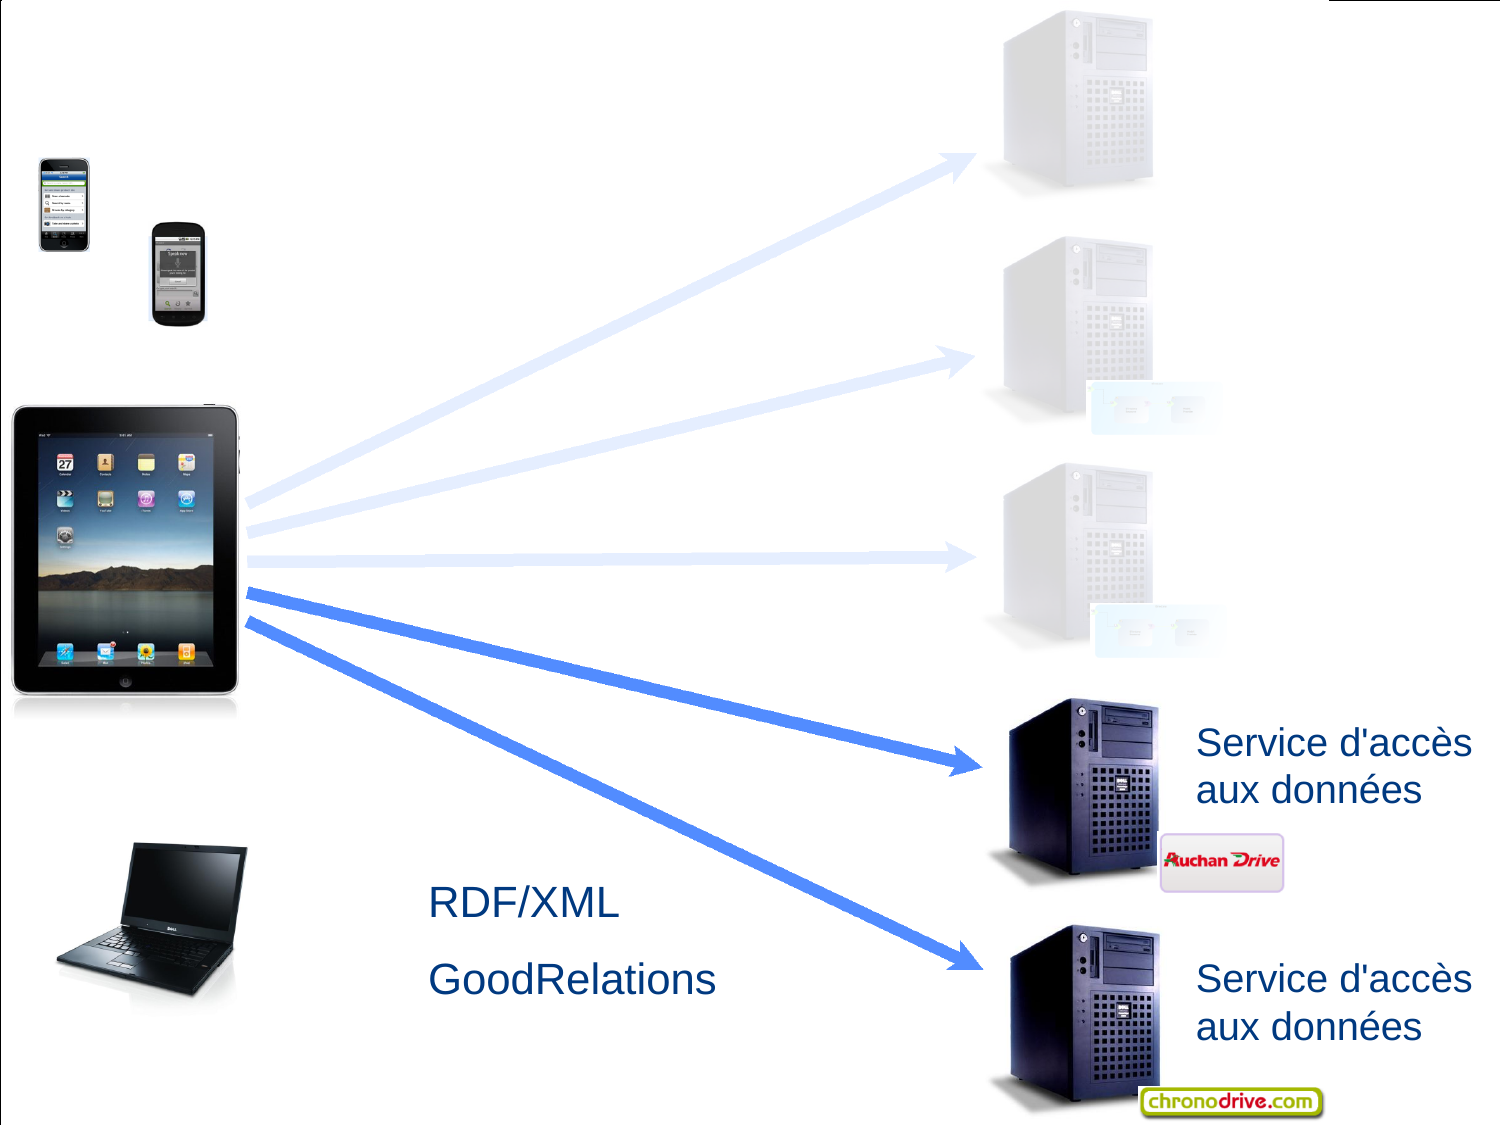

# Mise en œuvre
Service d'accès aux données
RDF/XML
GoodRelations
Service d'accès aux données